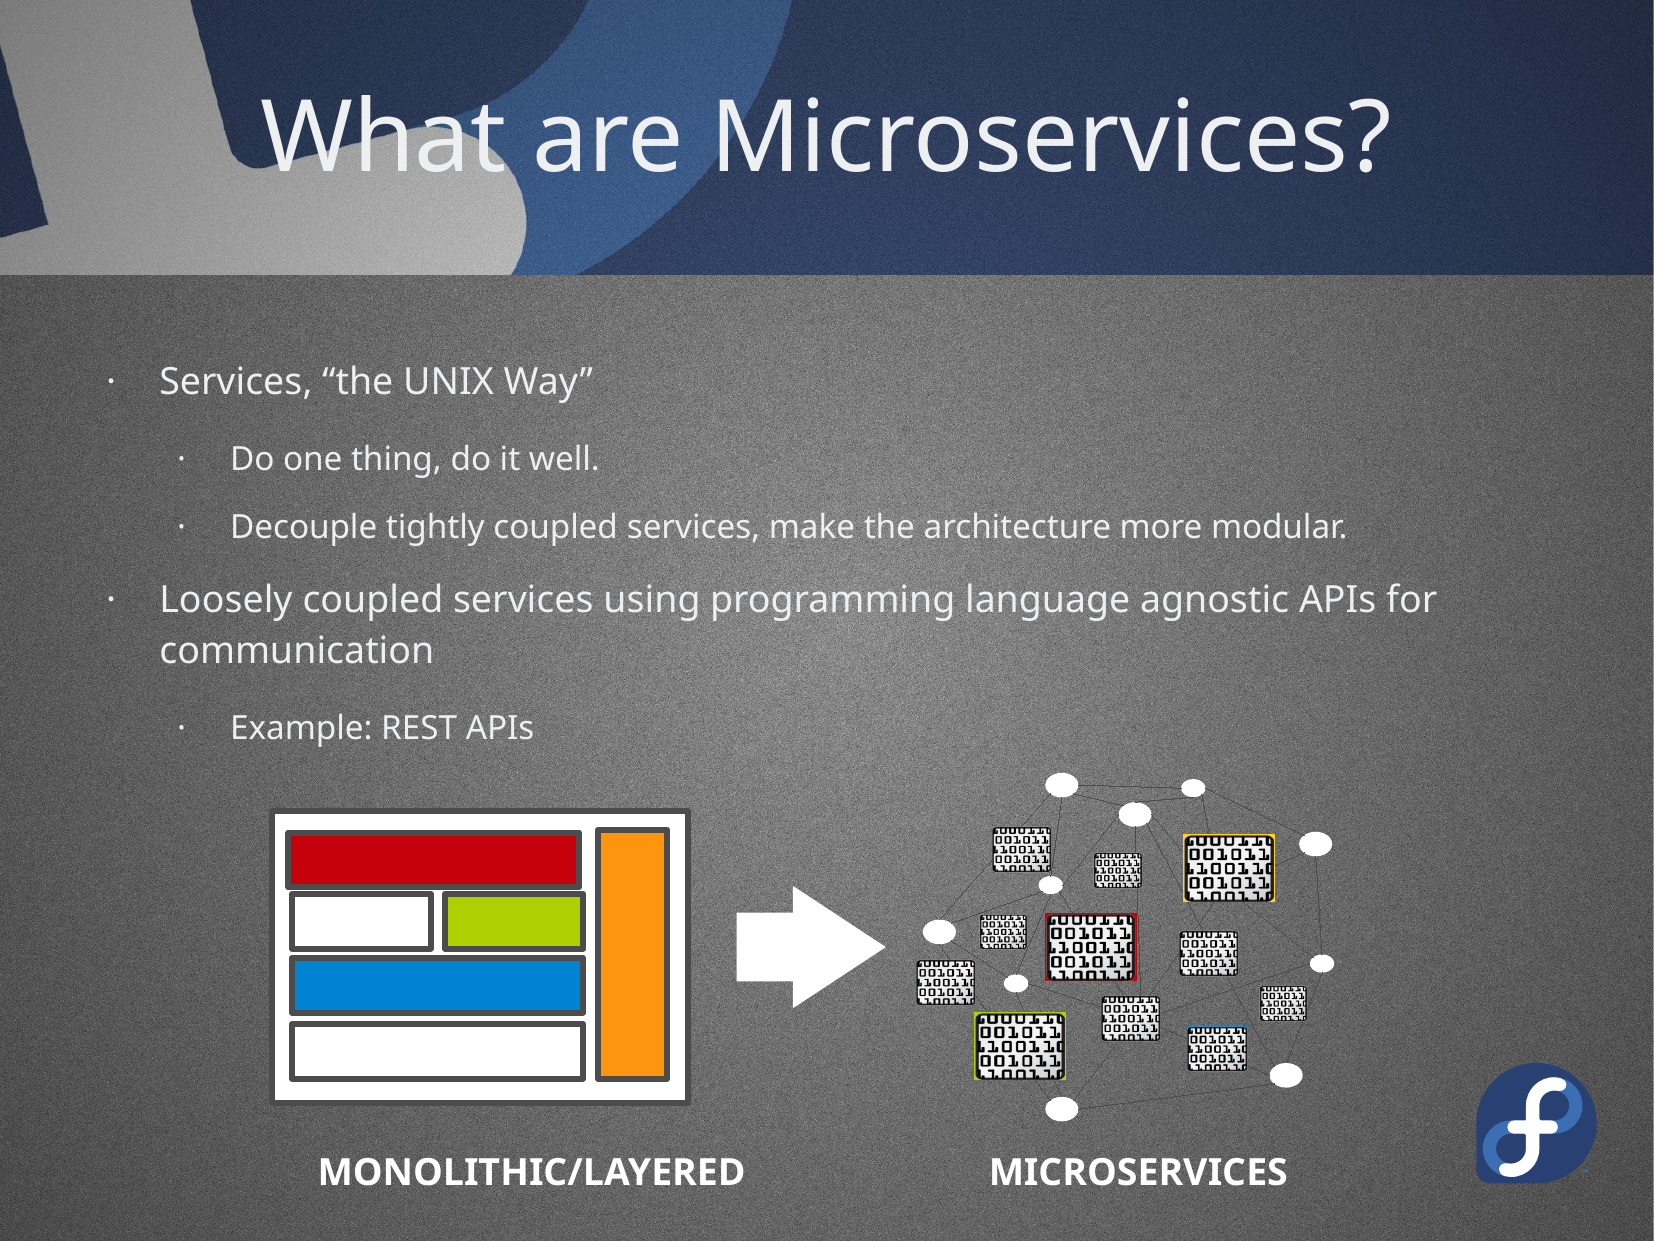

# What are Microservices?
Services, “the UNIX Way”
Do one thing, do it well.
Decouple tightly coupled services, make the architecture more modular.
Loosely coupled services using programming language agnostic APIs for communication
Example: REST APIs
MONOLITHIC/LAYERED
MICROSERVICES